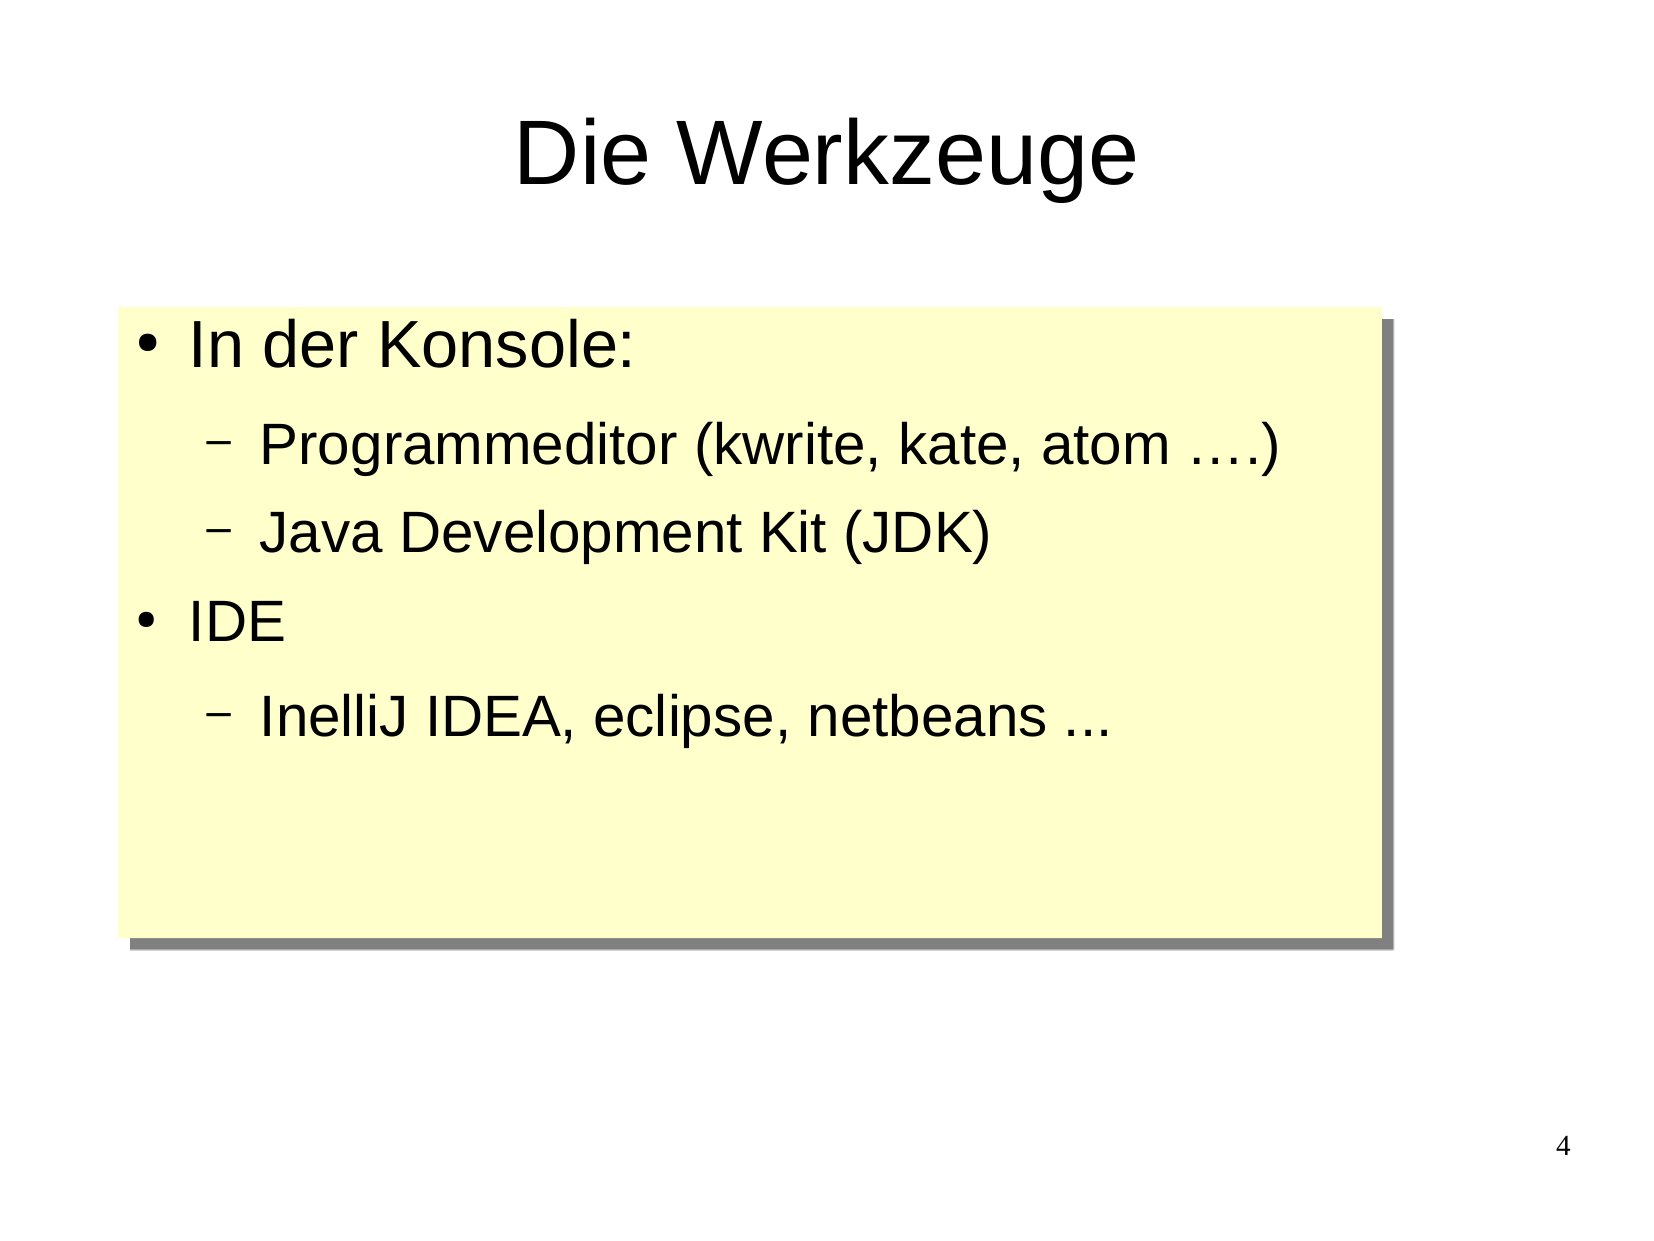

# Die Werkzeuge
In der Konsole:
Programmeditor (kwrite, kate, atom ….)
Java Development Kit (JDK)
IDE
InelliJ IDEA, eclipse, netbeans ...
4